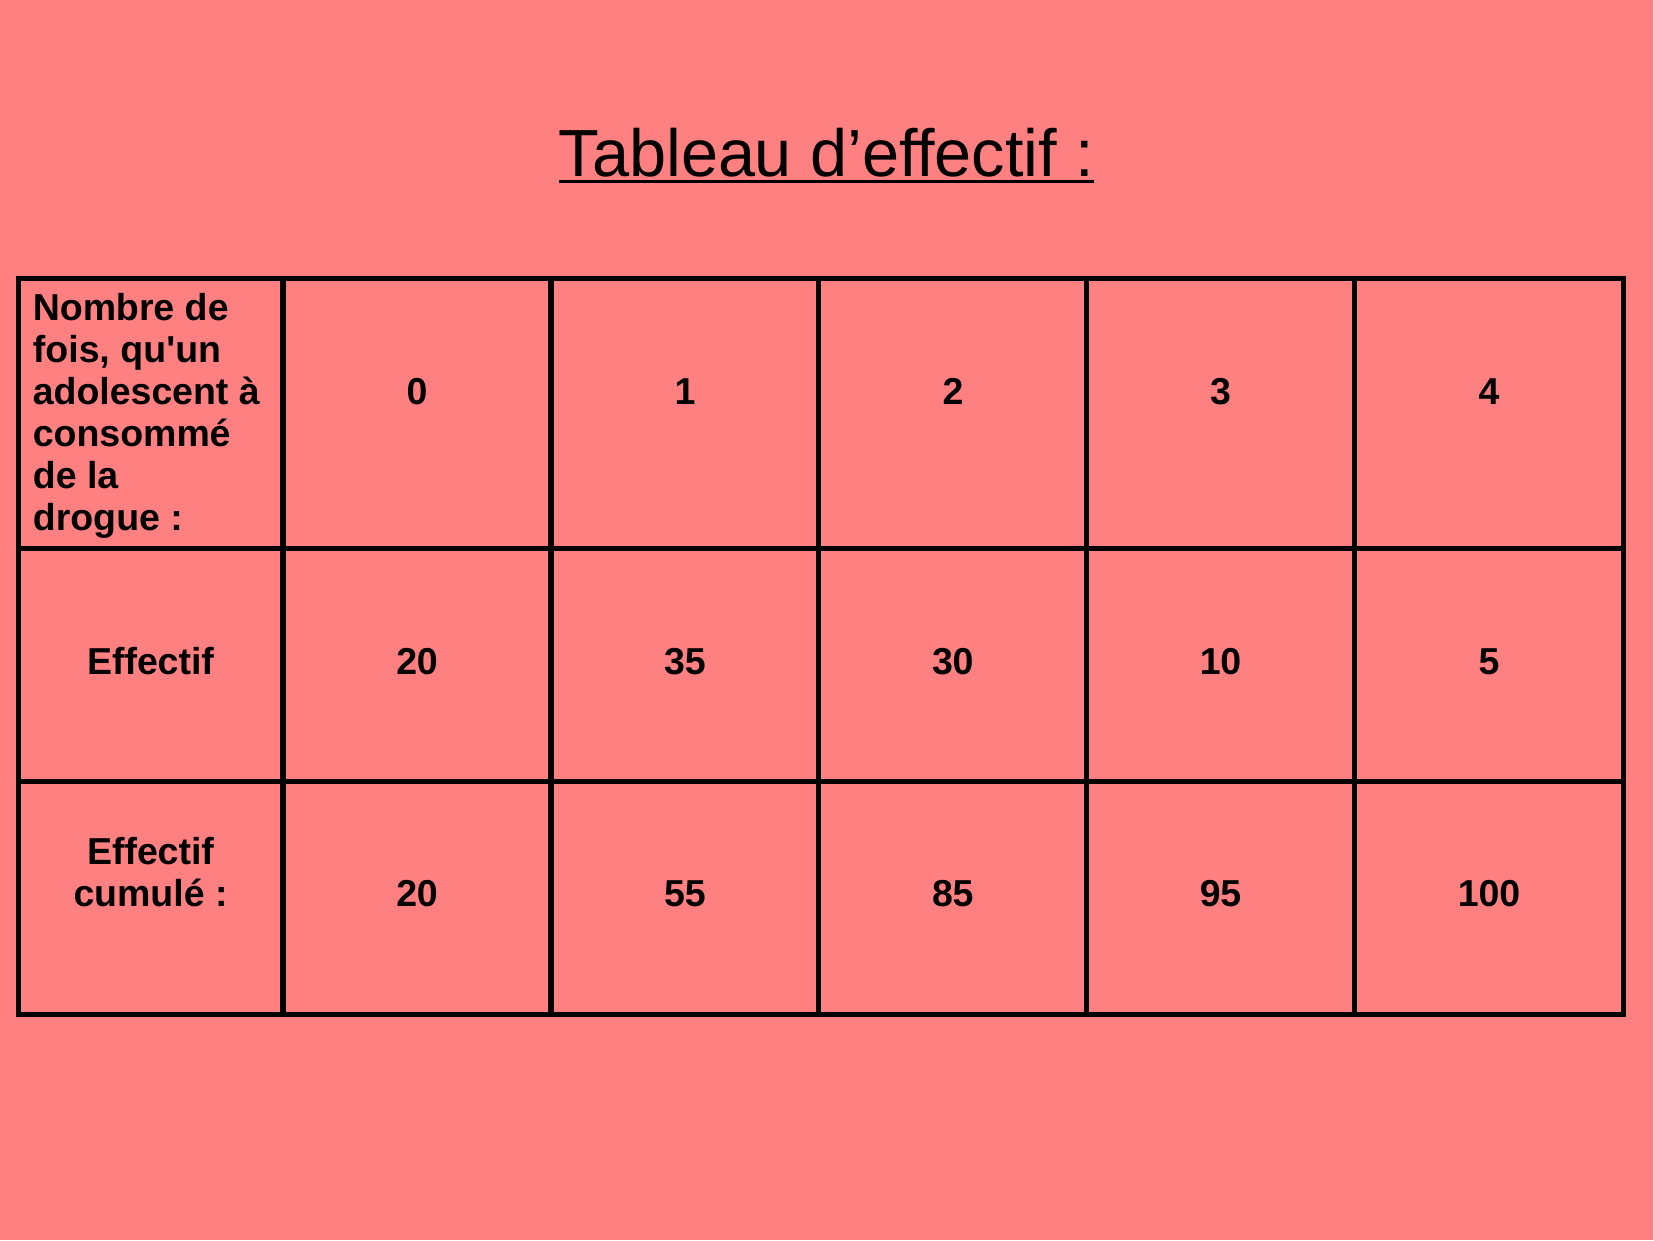

# Tableau d’effectif :
| Nombre de fois, qu'un adolescent à consommé de la drogue : | 0 | 1 | 2 | 3 | 4 |
| --- | --- | --- | --- | --- | --- |
| Effectif | 20 | 35 | 30 | 10 | 5 |
| Effectif cumulé : | 20 | 55 | 85 | 95 | 100 |